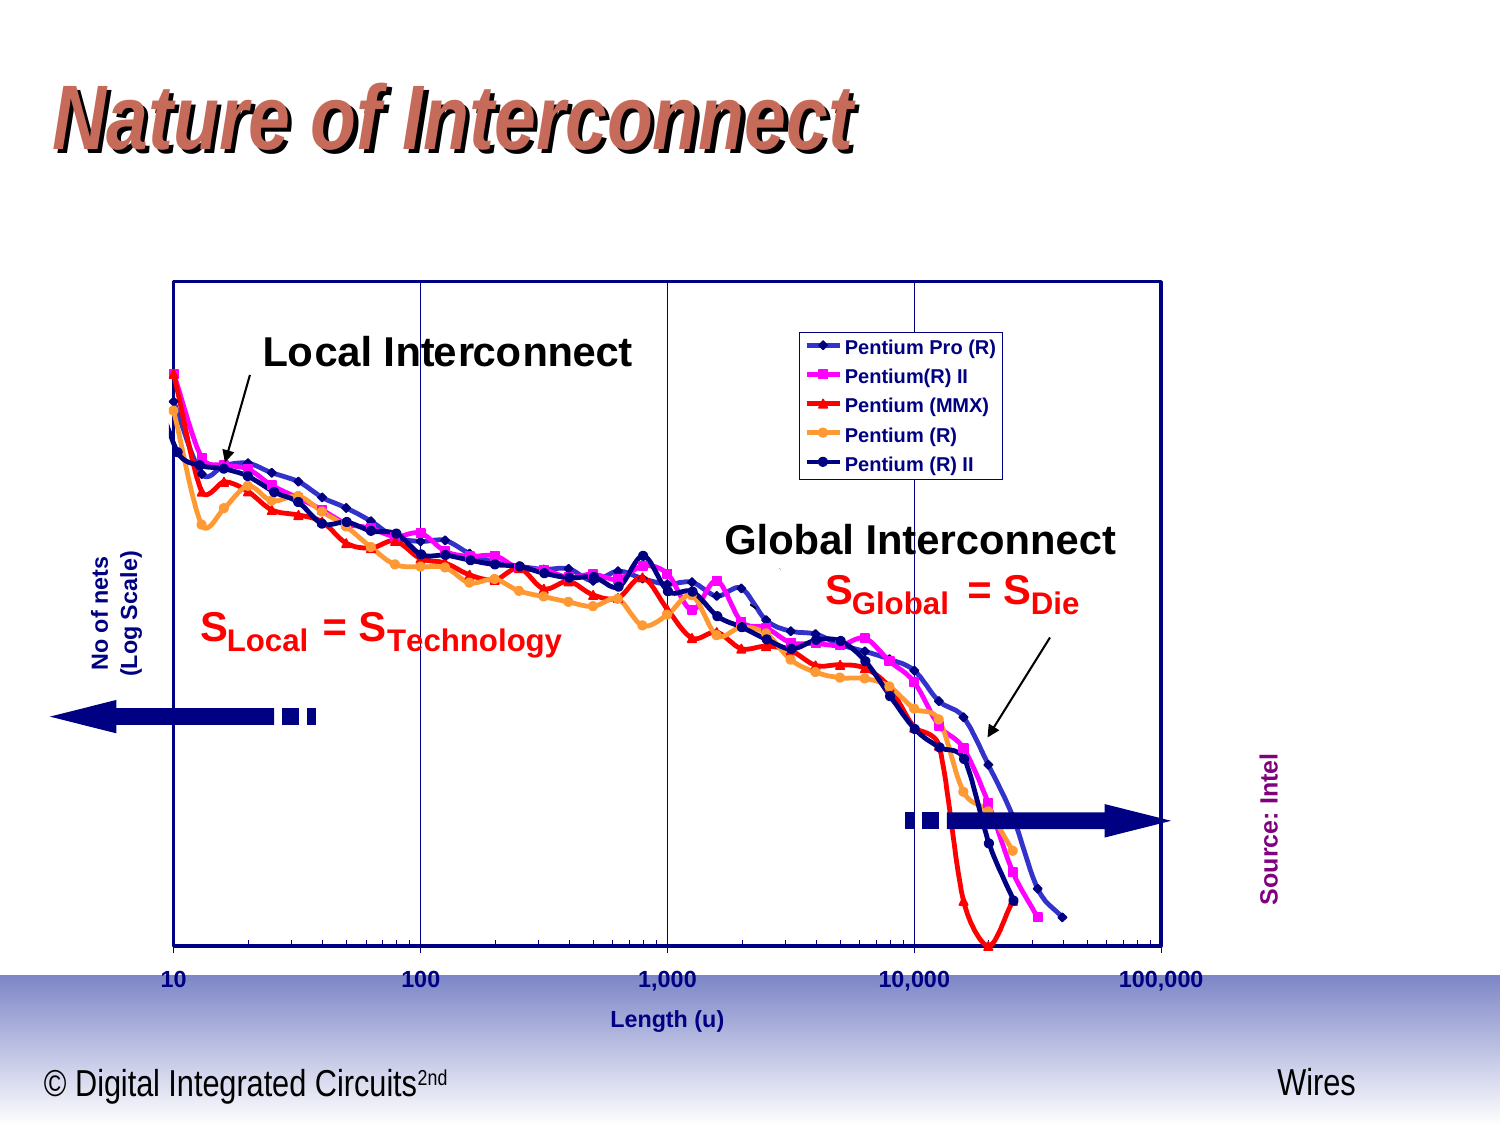

# Nature of Interconnect
Global Interconnect
S
 = S
Global
Die
S
= S
Local
Technology
Source: Intel
6